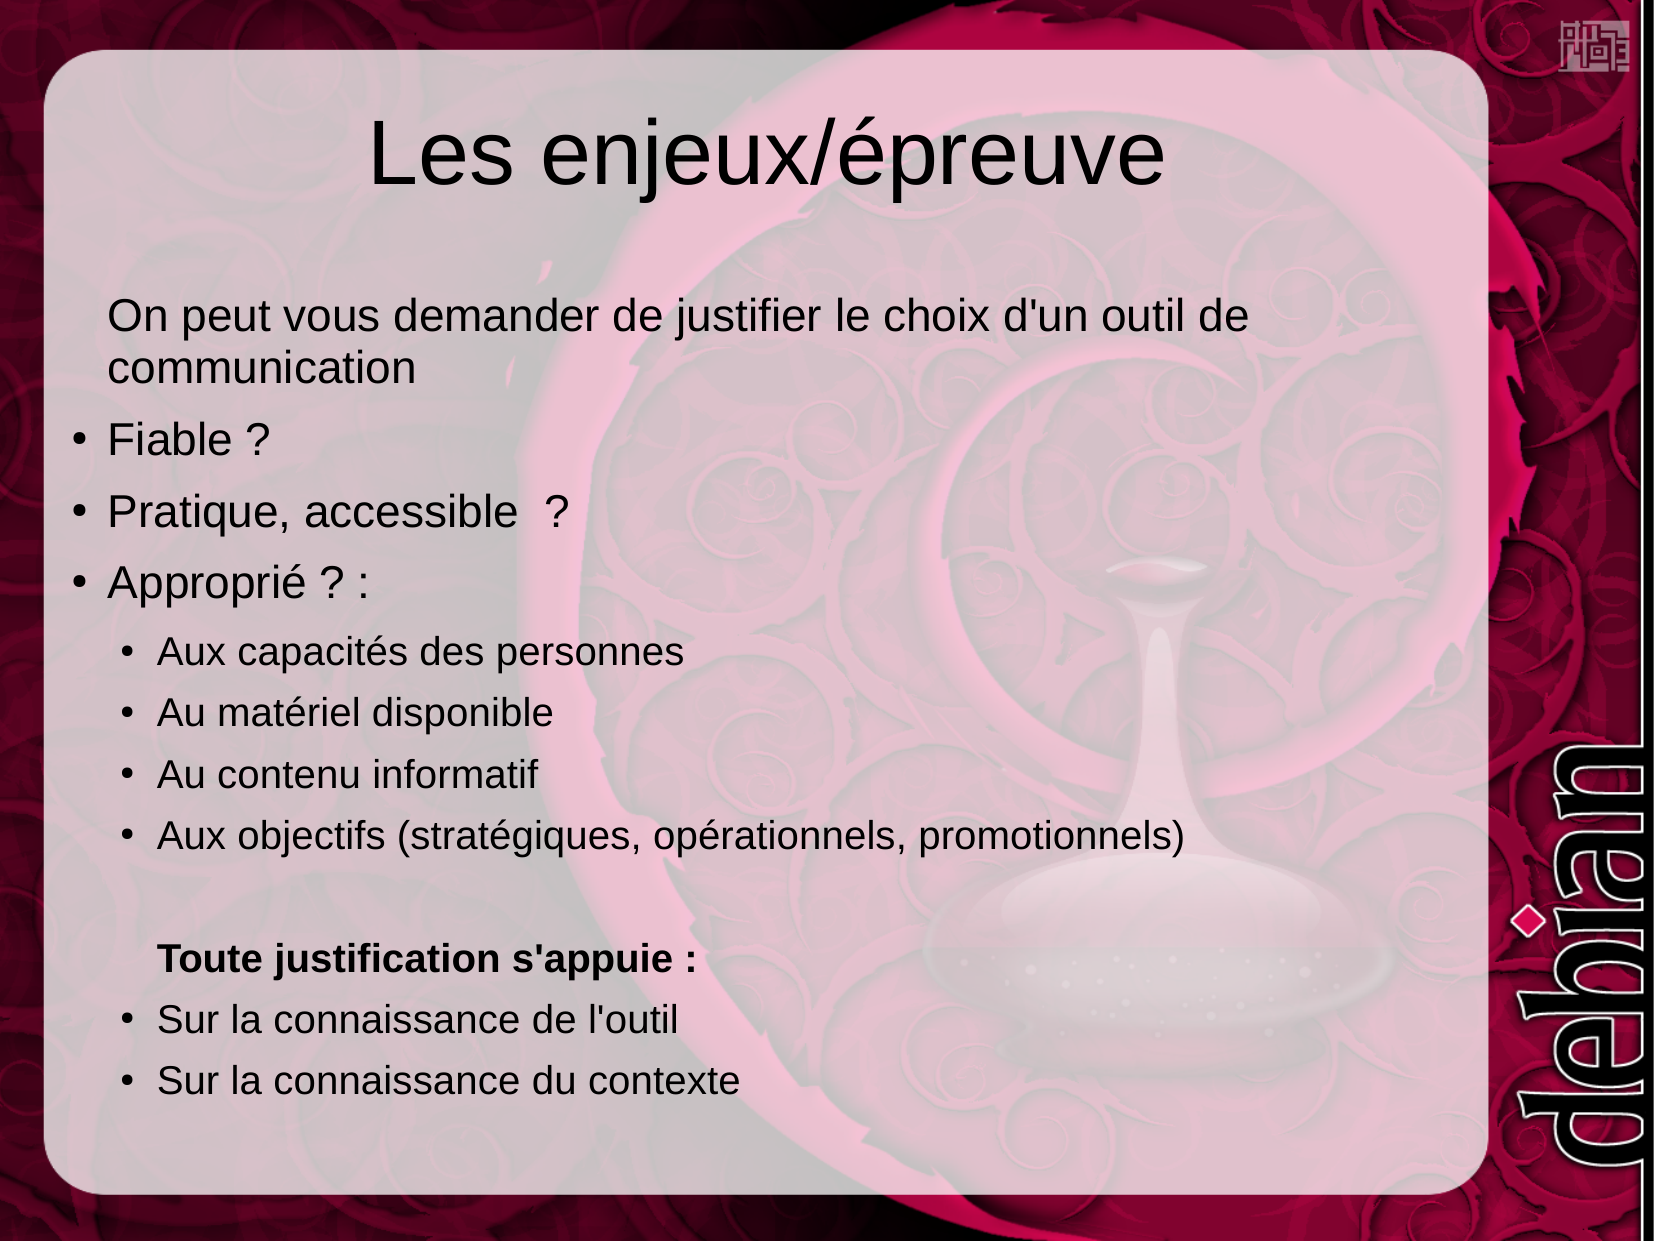

# Les enjeux/épreuve
On peut vous demander de justifier le choix d'un outil de communication
Fiable ?
Pratique, accessible  ?
Approprié ? :
Aux capacités des personnes
Au matériel disponible
Au contenu informatif
Aux objectifs (stratégiques, opérationnels, promotionnels)
Toute justification s'appuie :
Sur la connaissance de l'outil
Sur la connaissance du contexte